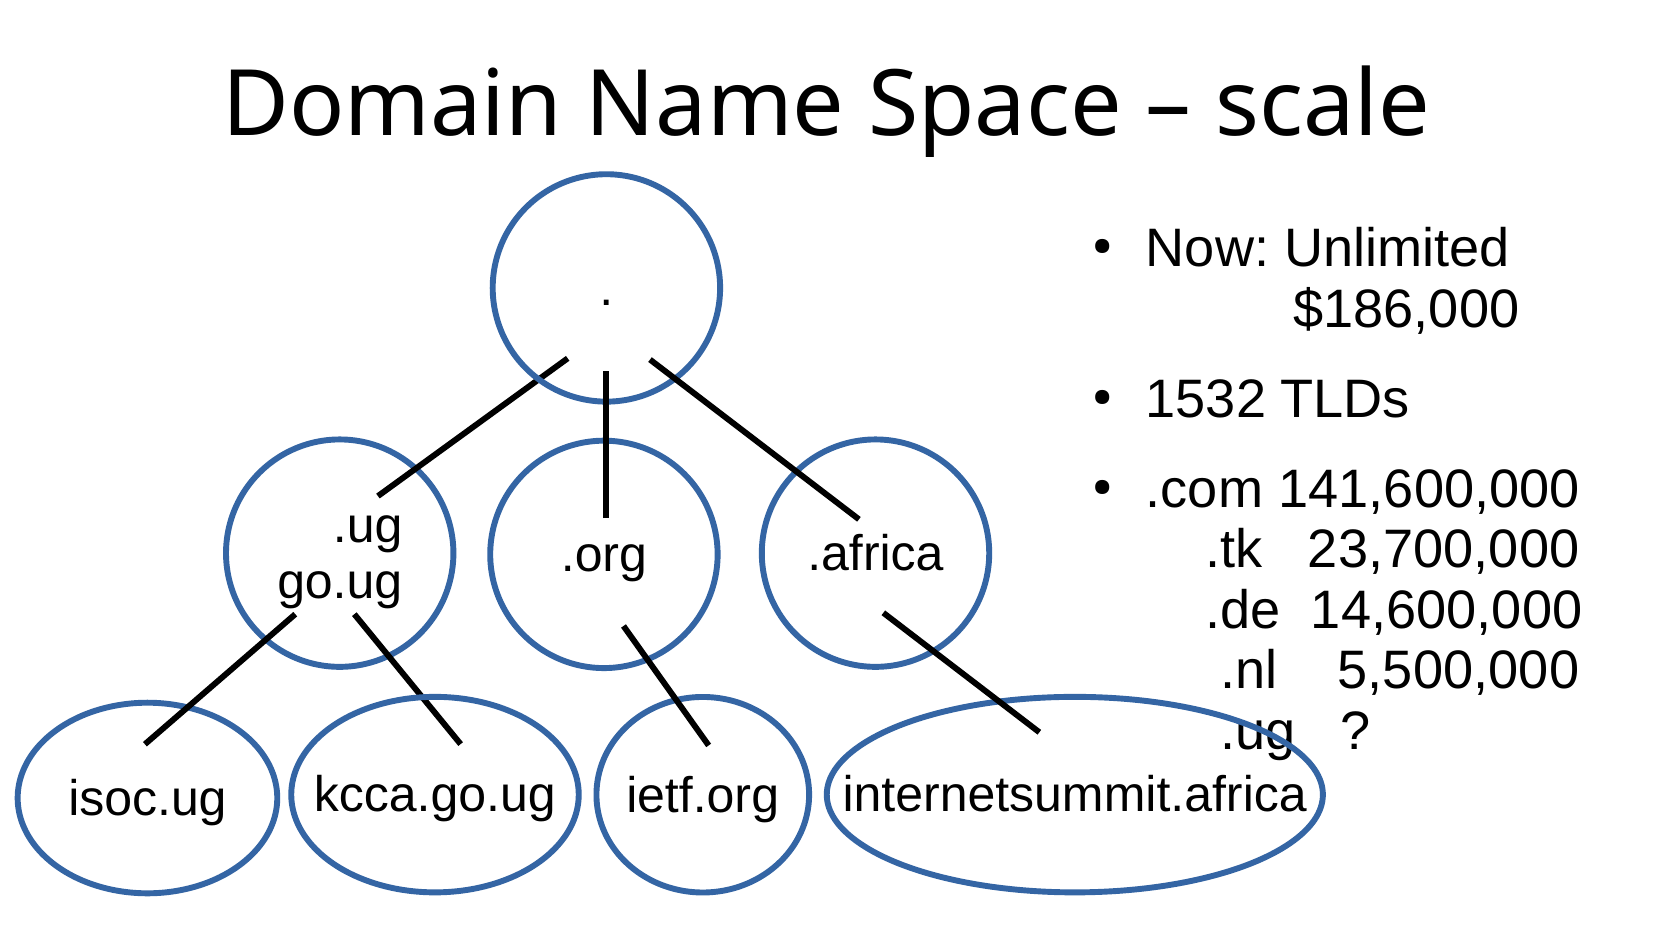

# Domain Name Space – scale
.
Now: Unlimited
		$186,000
1532 TLDs
.com 141,600,000
 .tk 23,700,000
 .de 14,600,000
 .nl 5,500,000
 .ug ?
.ug
go.ug
.africa
.org
kcca.go.ug
internetsummit.africa
ietf.org
isoc.ug